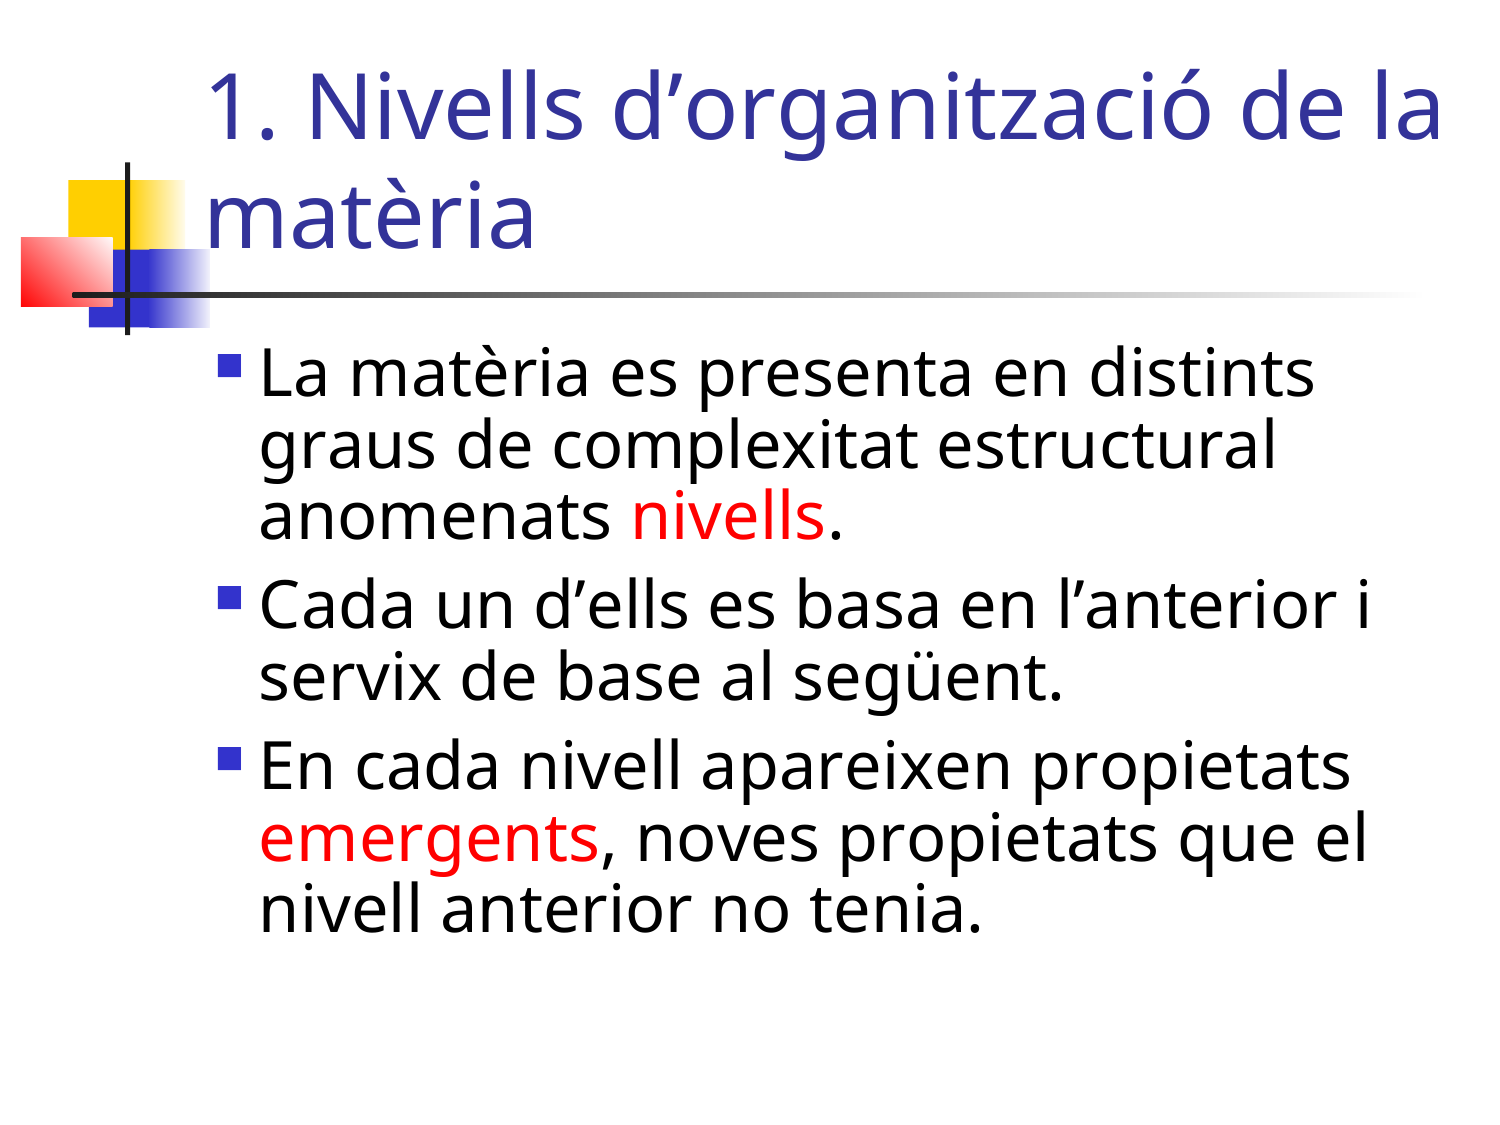

# 1. Nivells d’organització de la matèria
La matèria es presenta en distints graus de complexitat estructural anomenats nivells.
Cada un d’ells es basa en l’anterior i servix de base al següent.
En cada nivell apareixen propietats emergents, noves propietats que el nivell anterior no tenia.